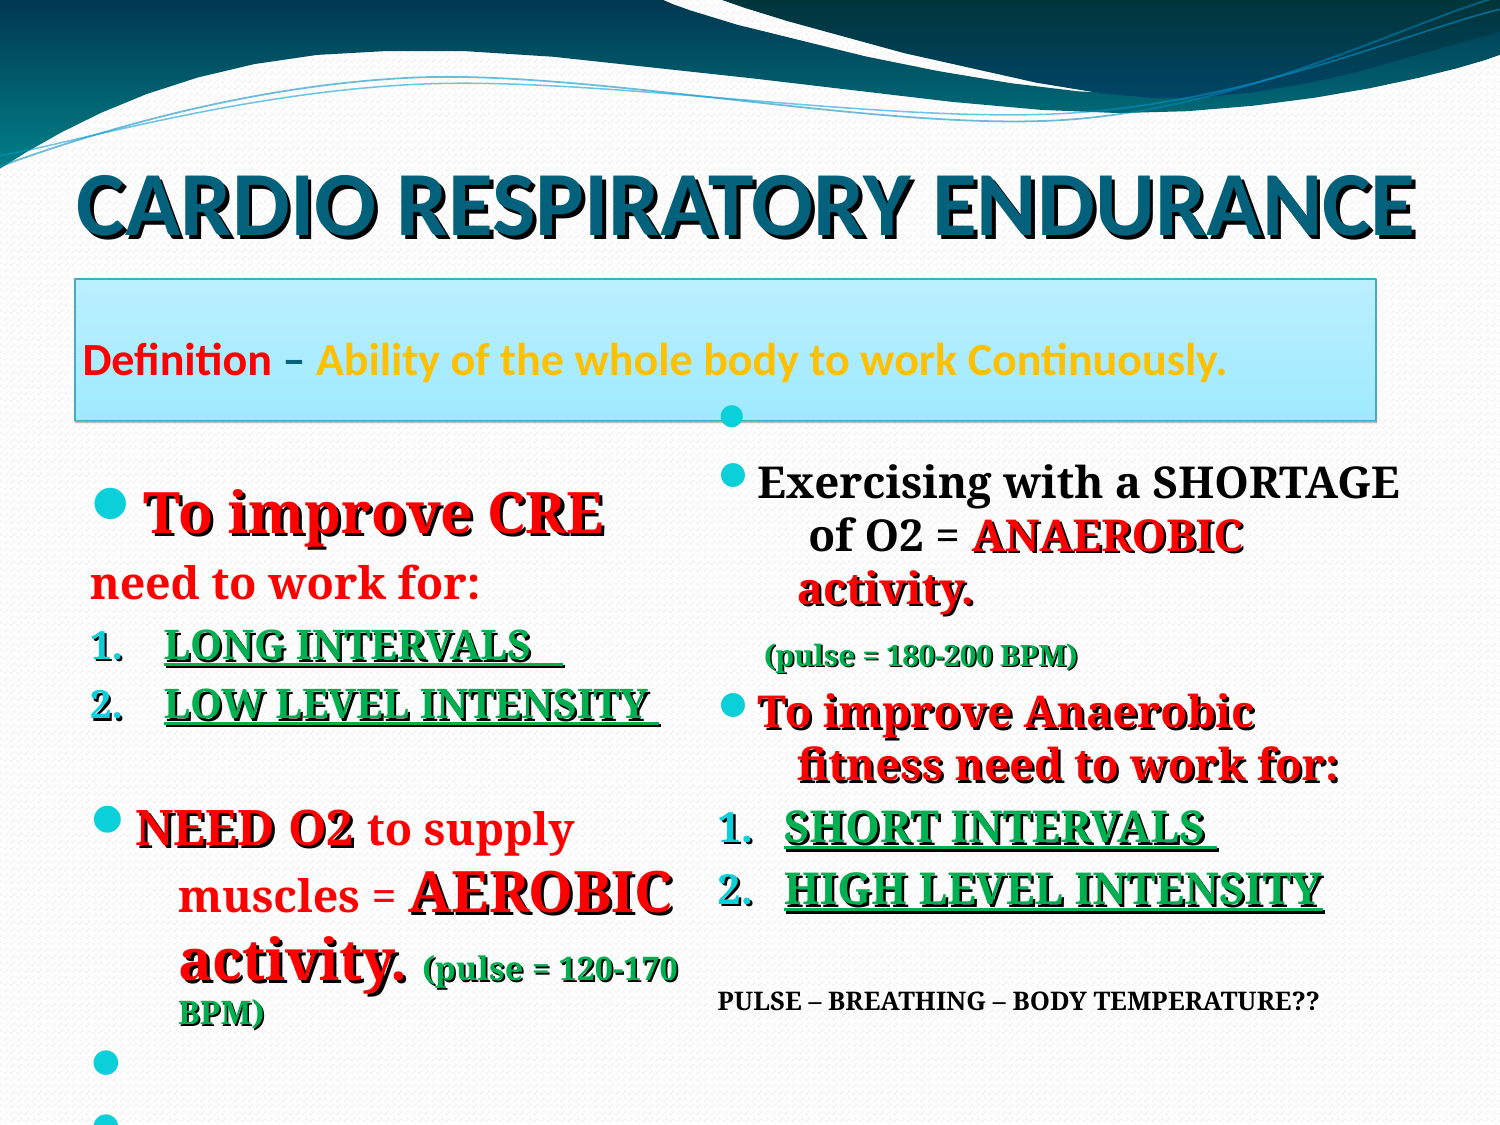

# CARDIO RESPIRATORY ENDURANCE
Definition – Ability of the whole body to work Continuously.
Exercising with a SHORTAGE of O2 = ANAEROBIC activity.
 (pulse = 180-200 BPM)
To improve Anaerobic fitness need to work for:
SHORT INTERVALS
HIGH LEVEL INTENSITY
PULSE – BREATHING – BODY TEMPERATURE??
To improve CRE
need to work for:
LONG INTERVALS
LOW LEVEL INTENSITY
NEED O2 to supply muscles = AEROBIC activity. (pulse = 120-170 BPM)